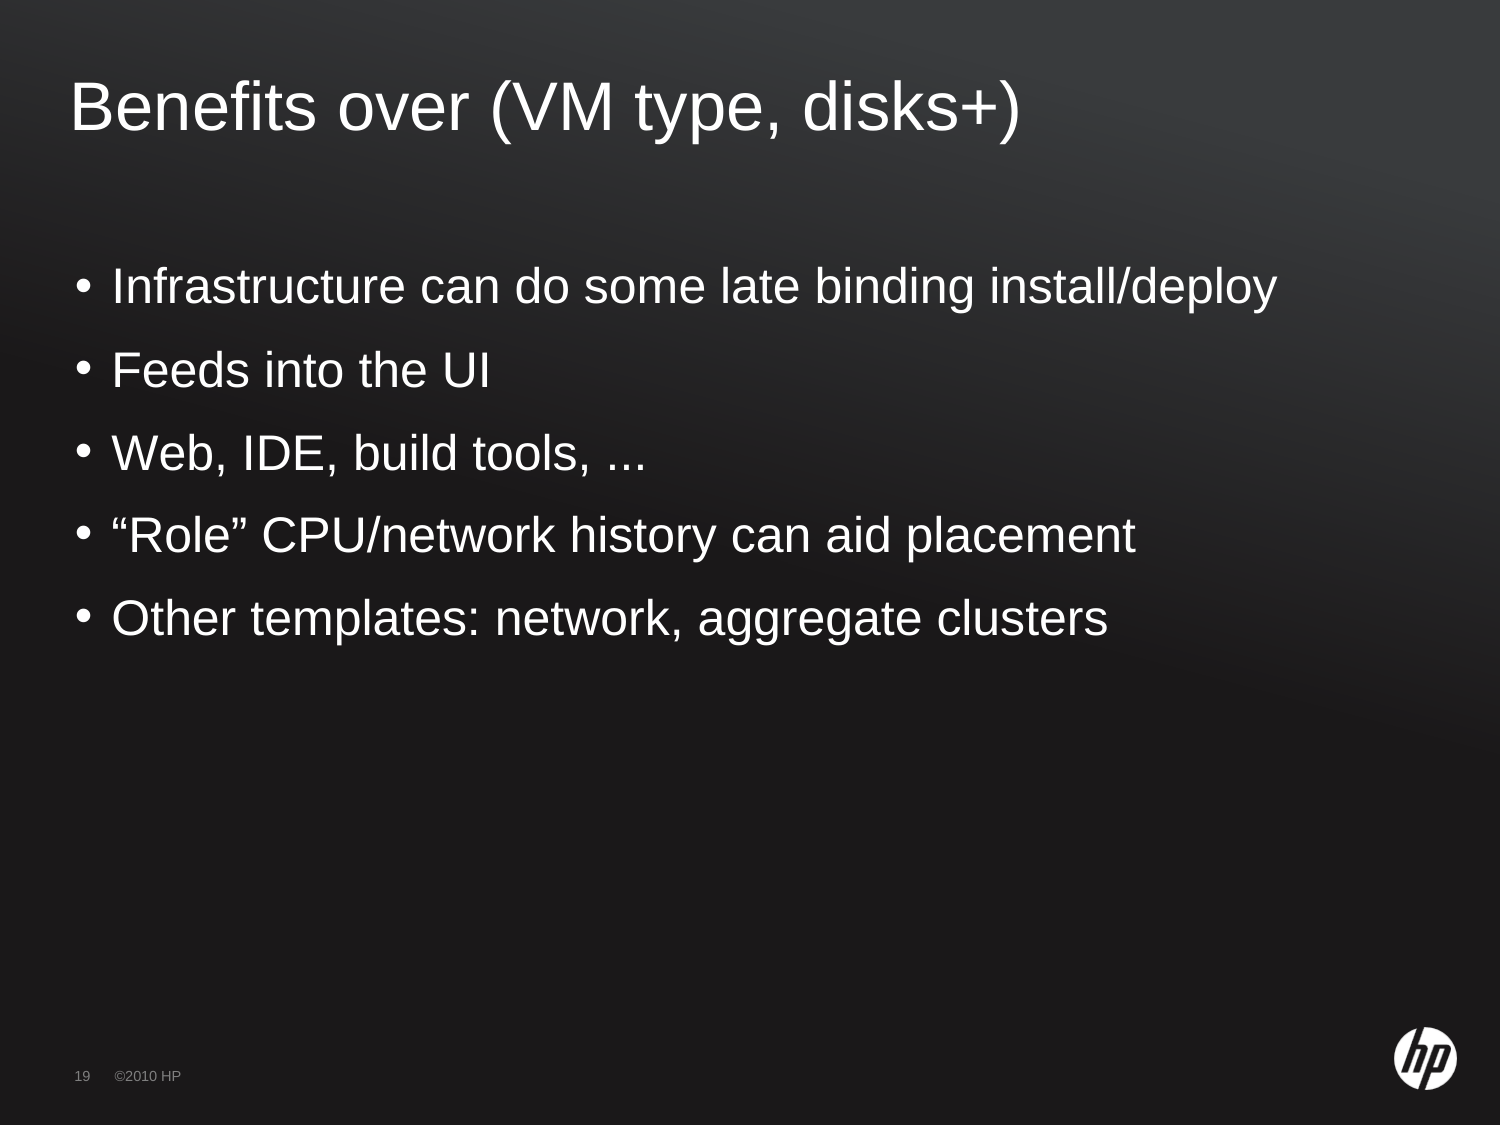

Benefits over (VM type, disks+)
Infrastructure can do some late binding install/deploy
Feeds into the UI
Web, IDE, build tools, ...
“Role” CPU/network history can aid placement
Other templates: network, aggregate clusters